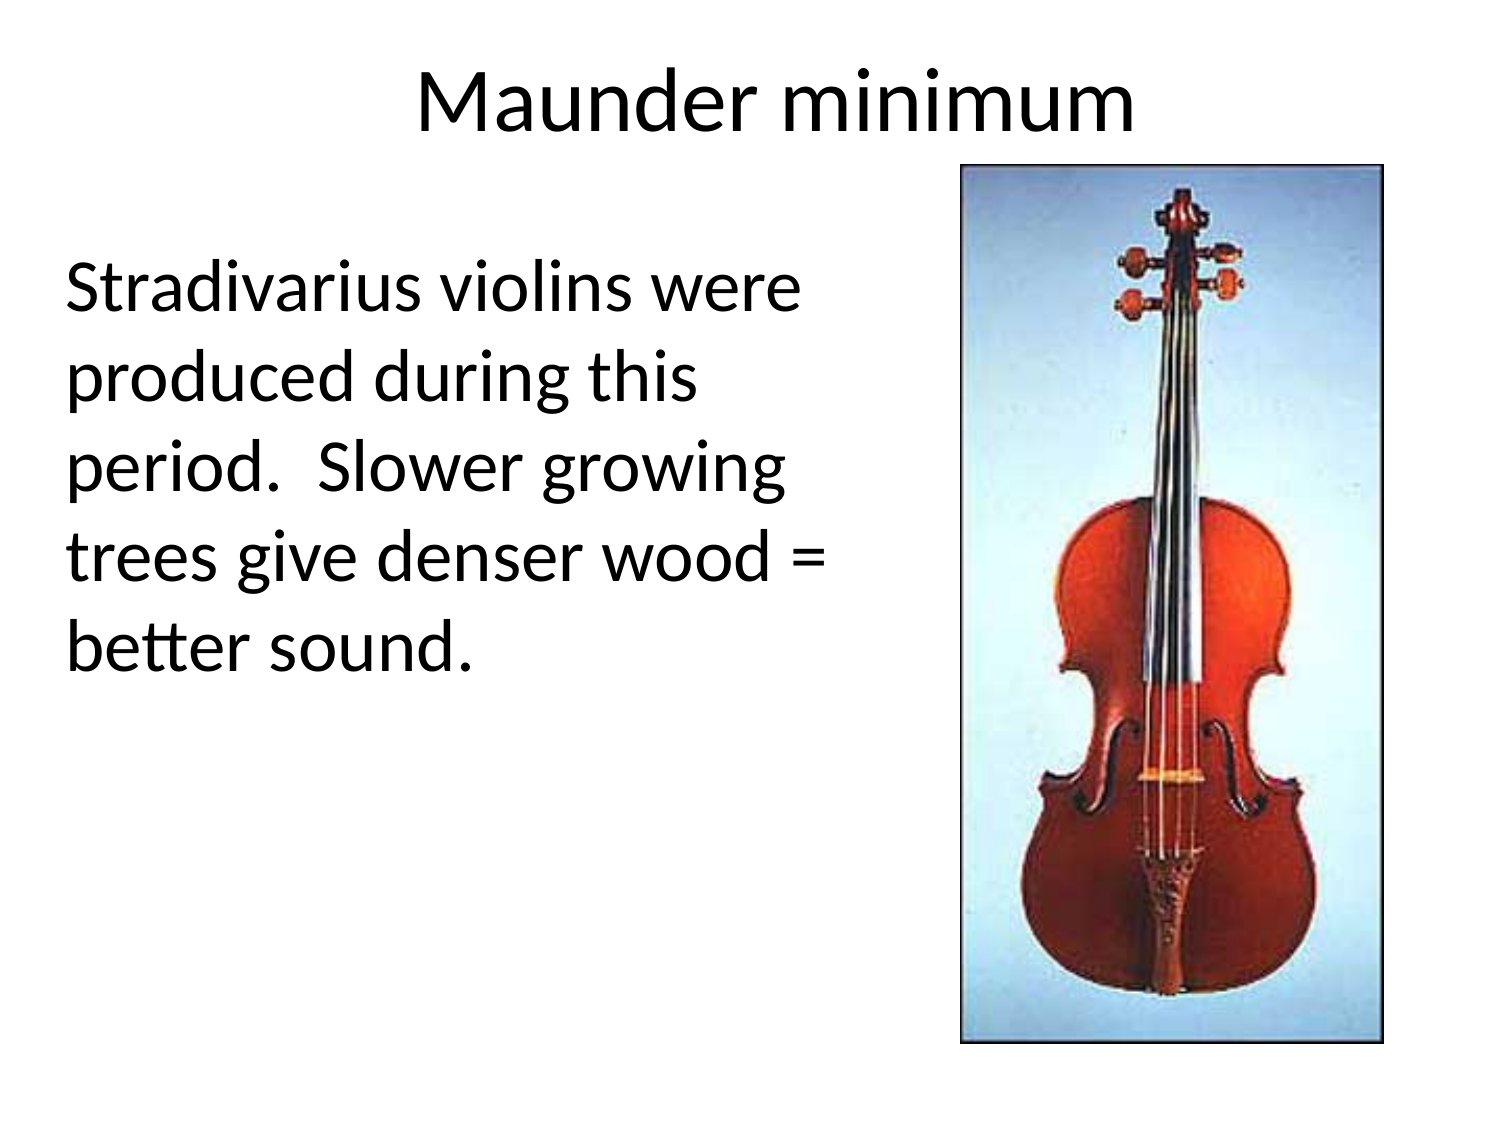

# Maunder minimum
Stradivarius violins were produced during this period. Slower growing trees give denser wood = better sound.